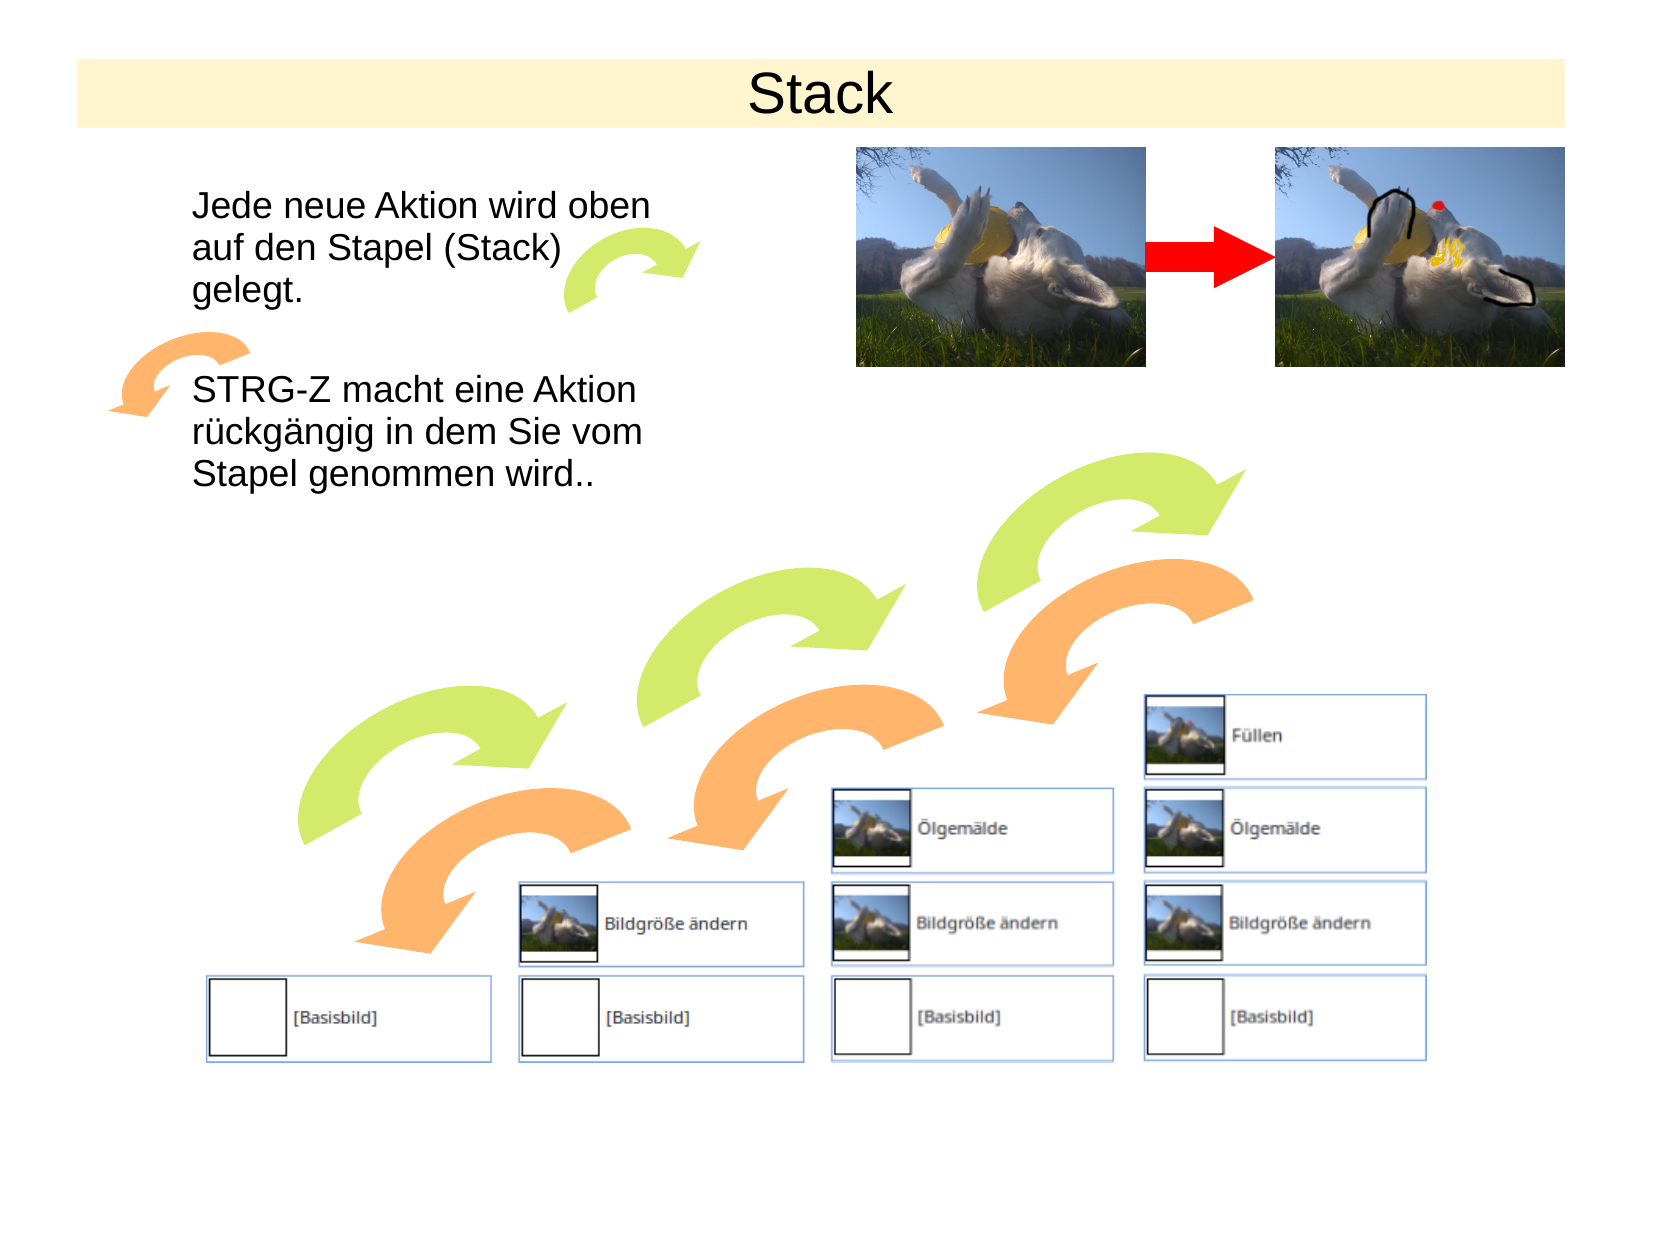

# Stack
Jede neue Aktion wird oben auf den Stapel (Stack) gelegt.
STRG-Z macht eine Aktion rückgängig in dem Sie vom Stapel genommen wird..